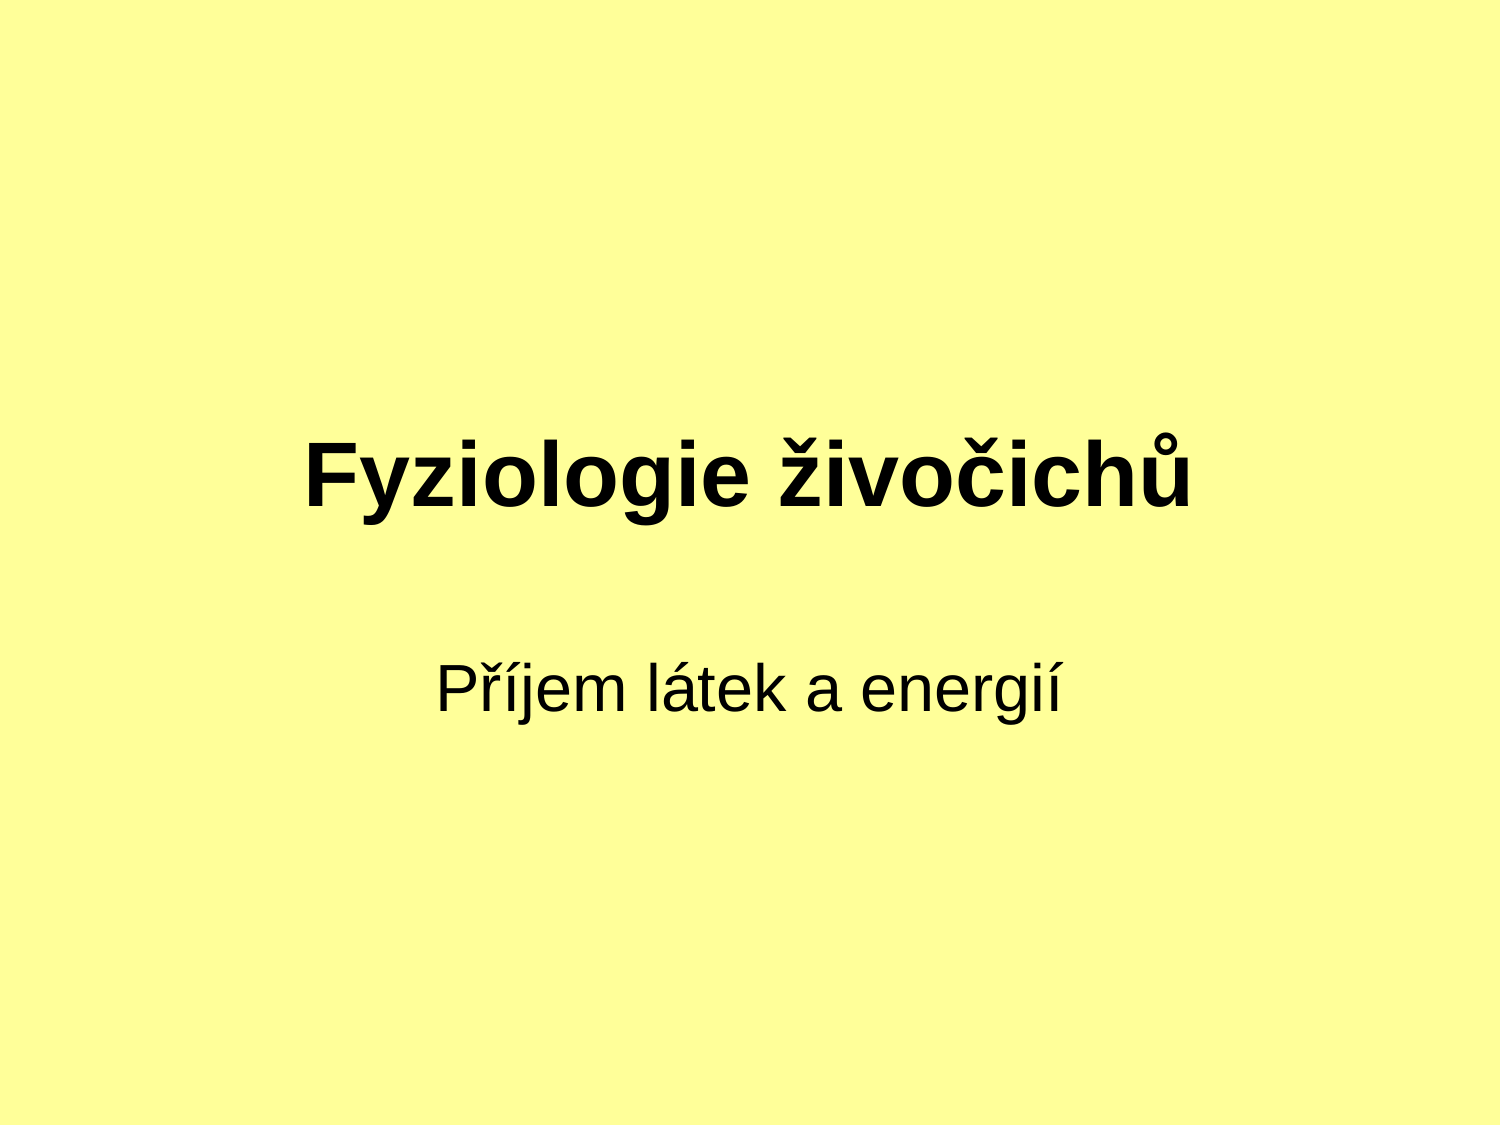

# Fyziologie živočichů
Příjem látek a energií